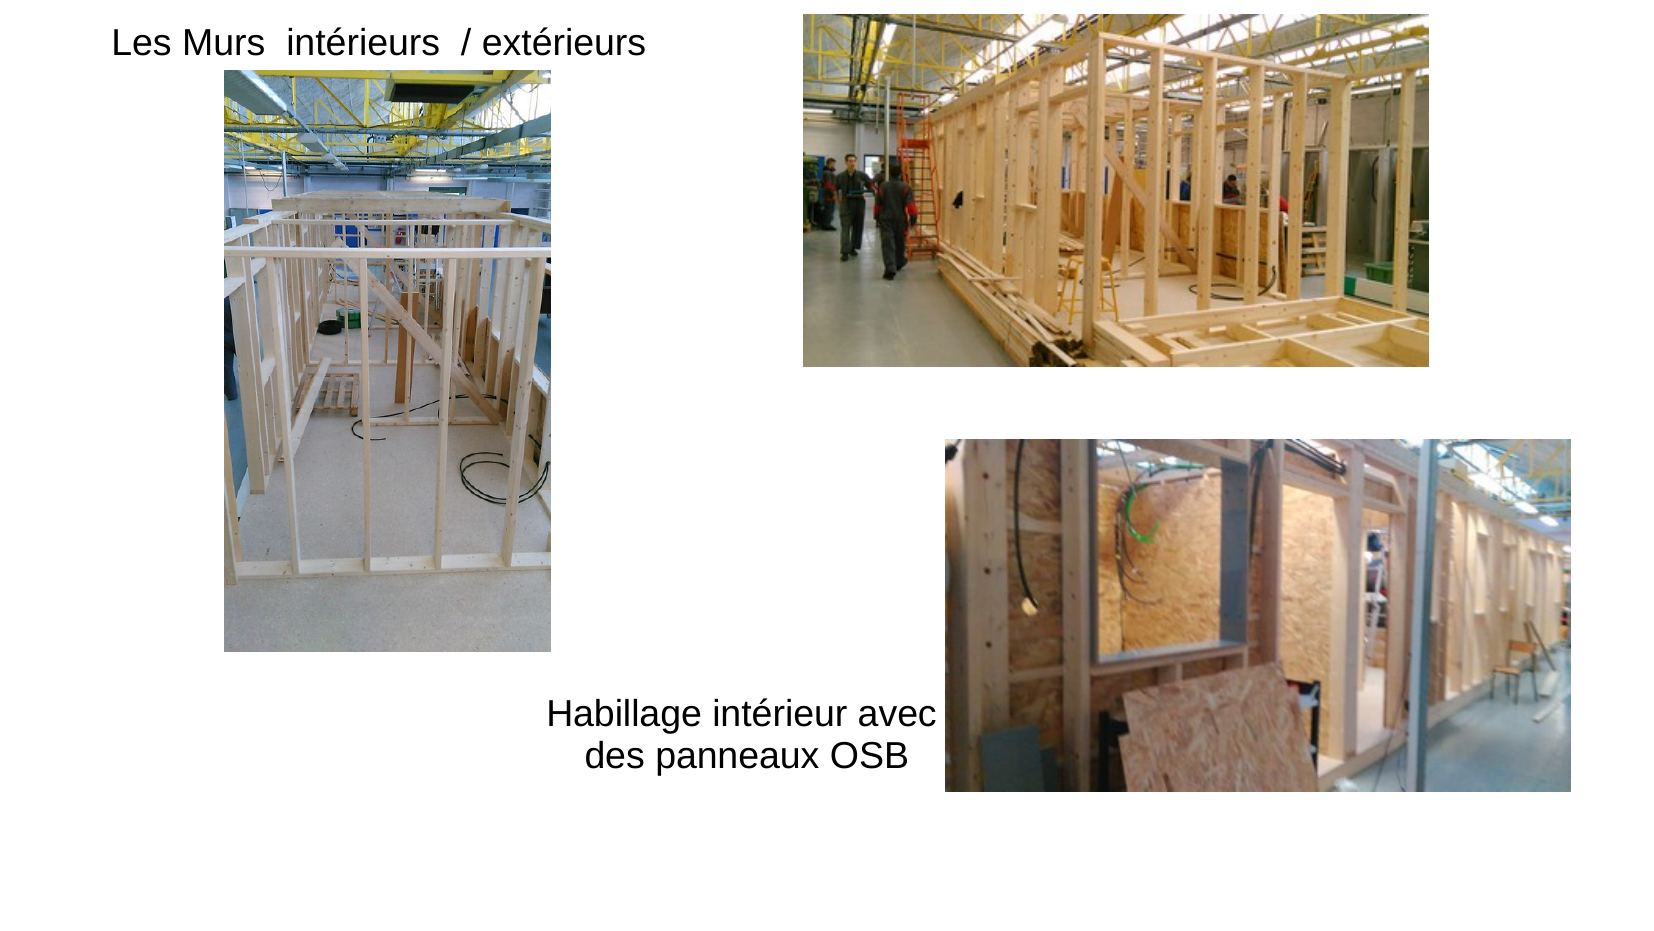

Les Murs intérieurs / extérieurs
Habillage intérieur avec
 des panneaux OSB